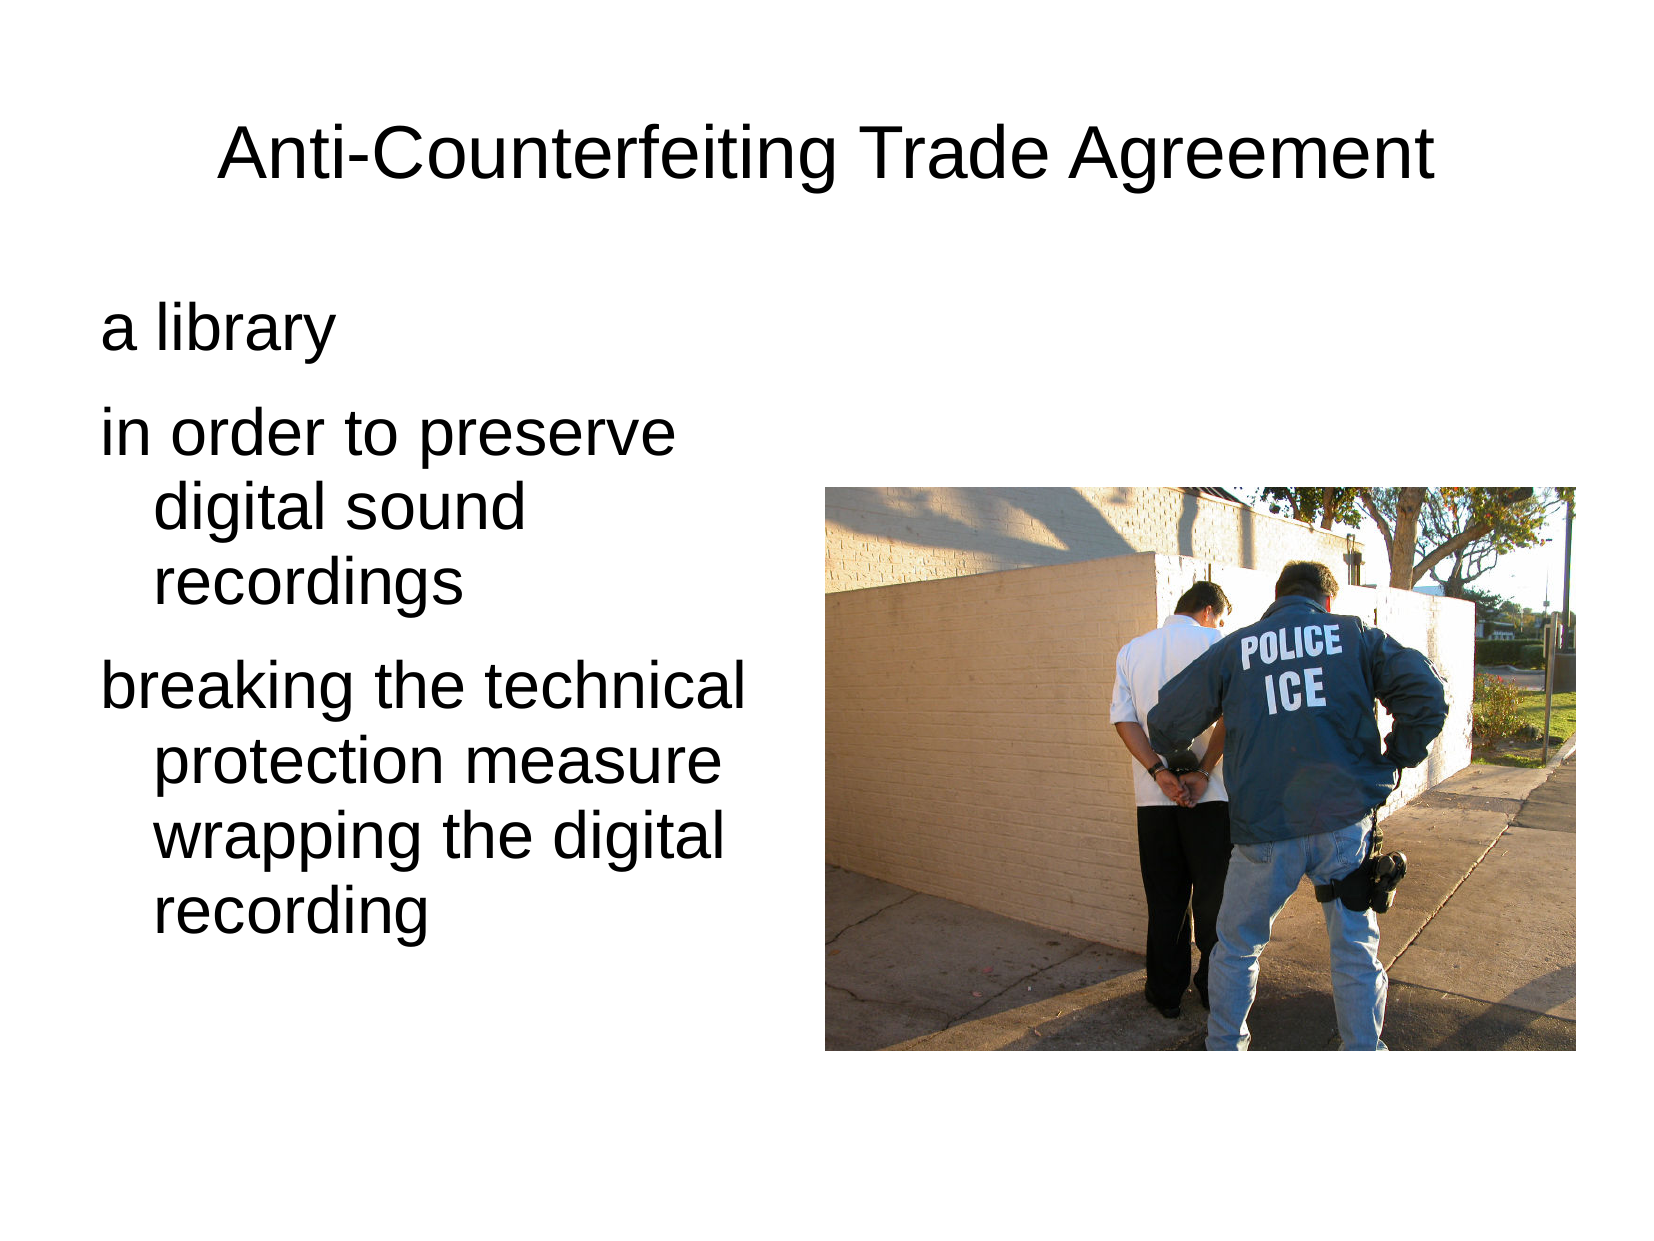

# Anti-Counterfeiting Trade Agreement
a library
in order to preserve digital sound recordings
breaking the technical protection measure wrapping the digital recording